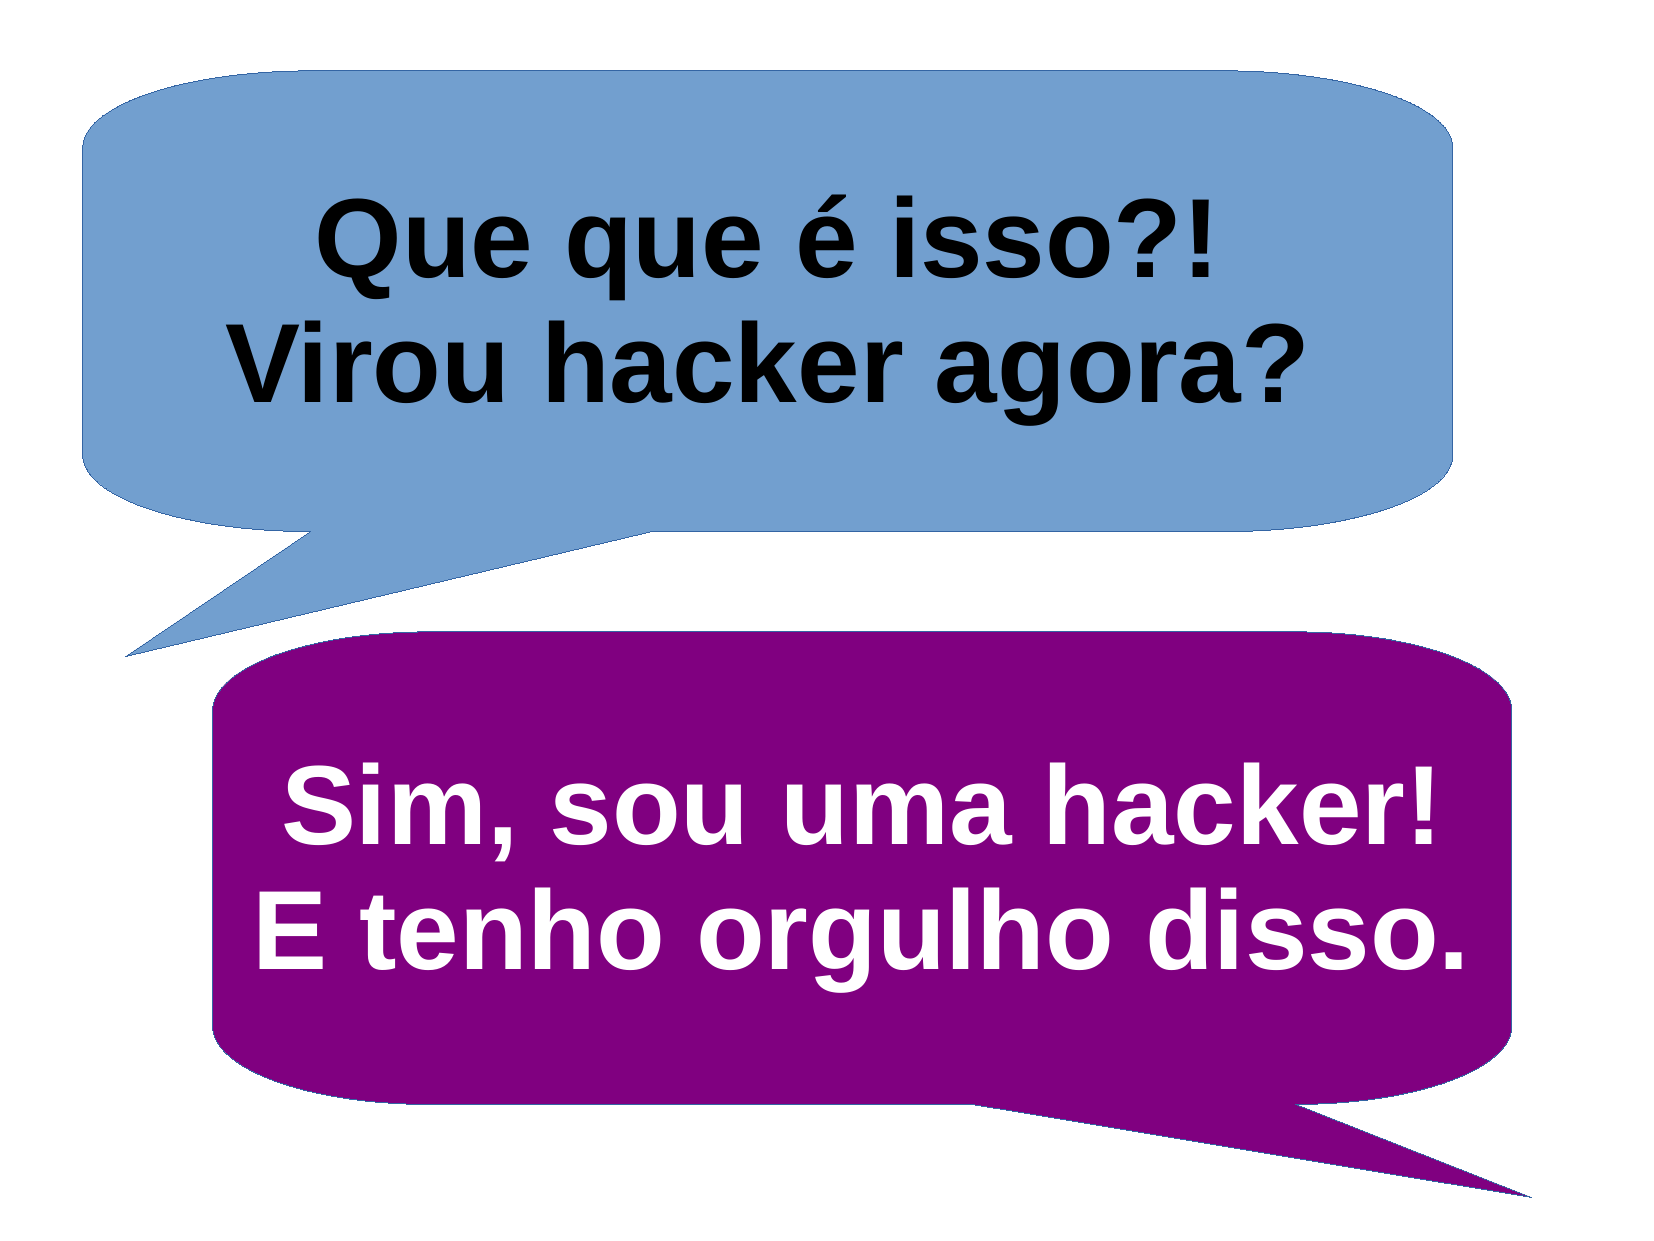

Que que é isso?!
Virou hacker agora?
Sim, sou uma hacker!
E tenho orgulho disso.